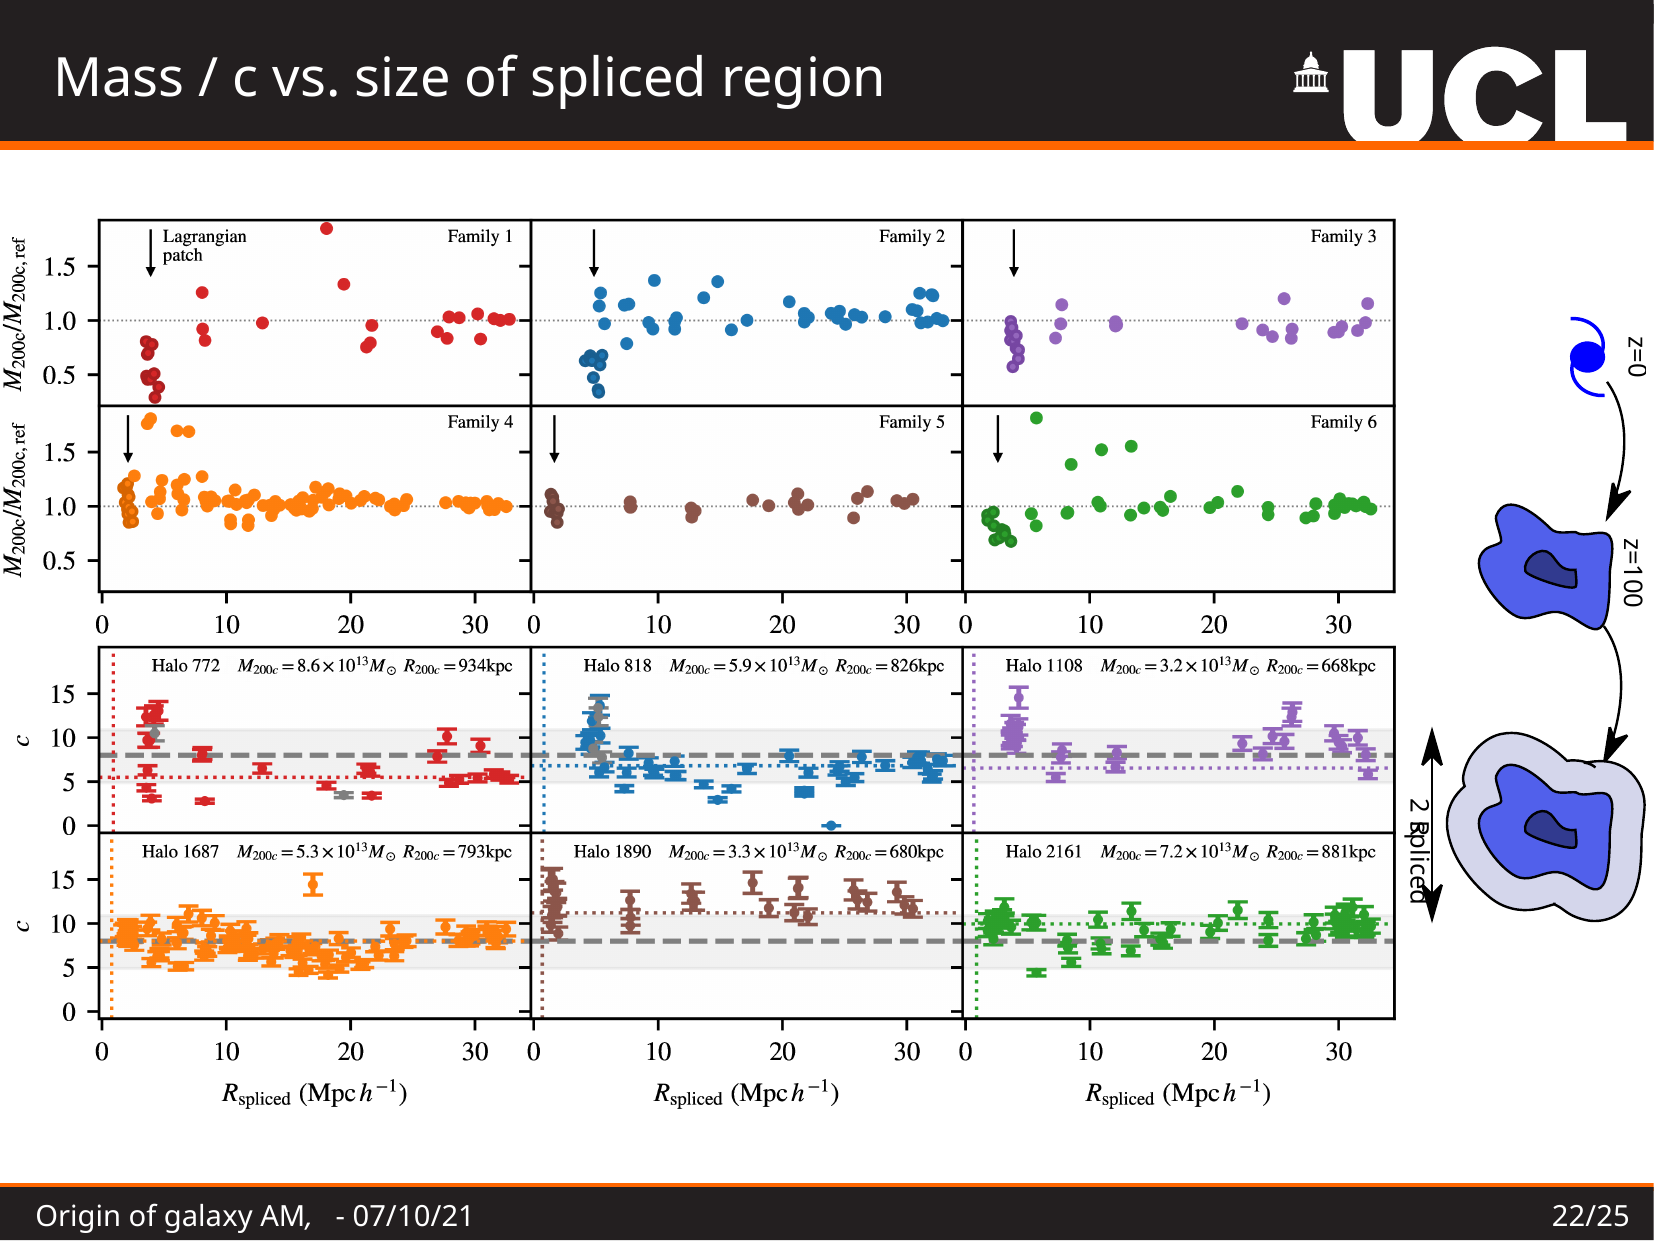

# Mass / c vs. size of spliced region
03 September 2021
22